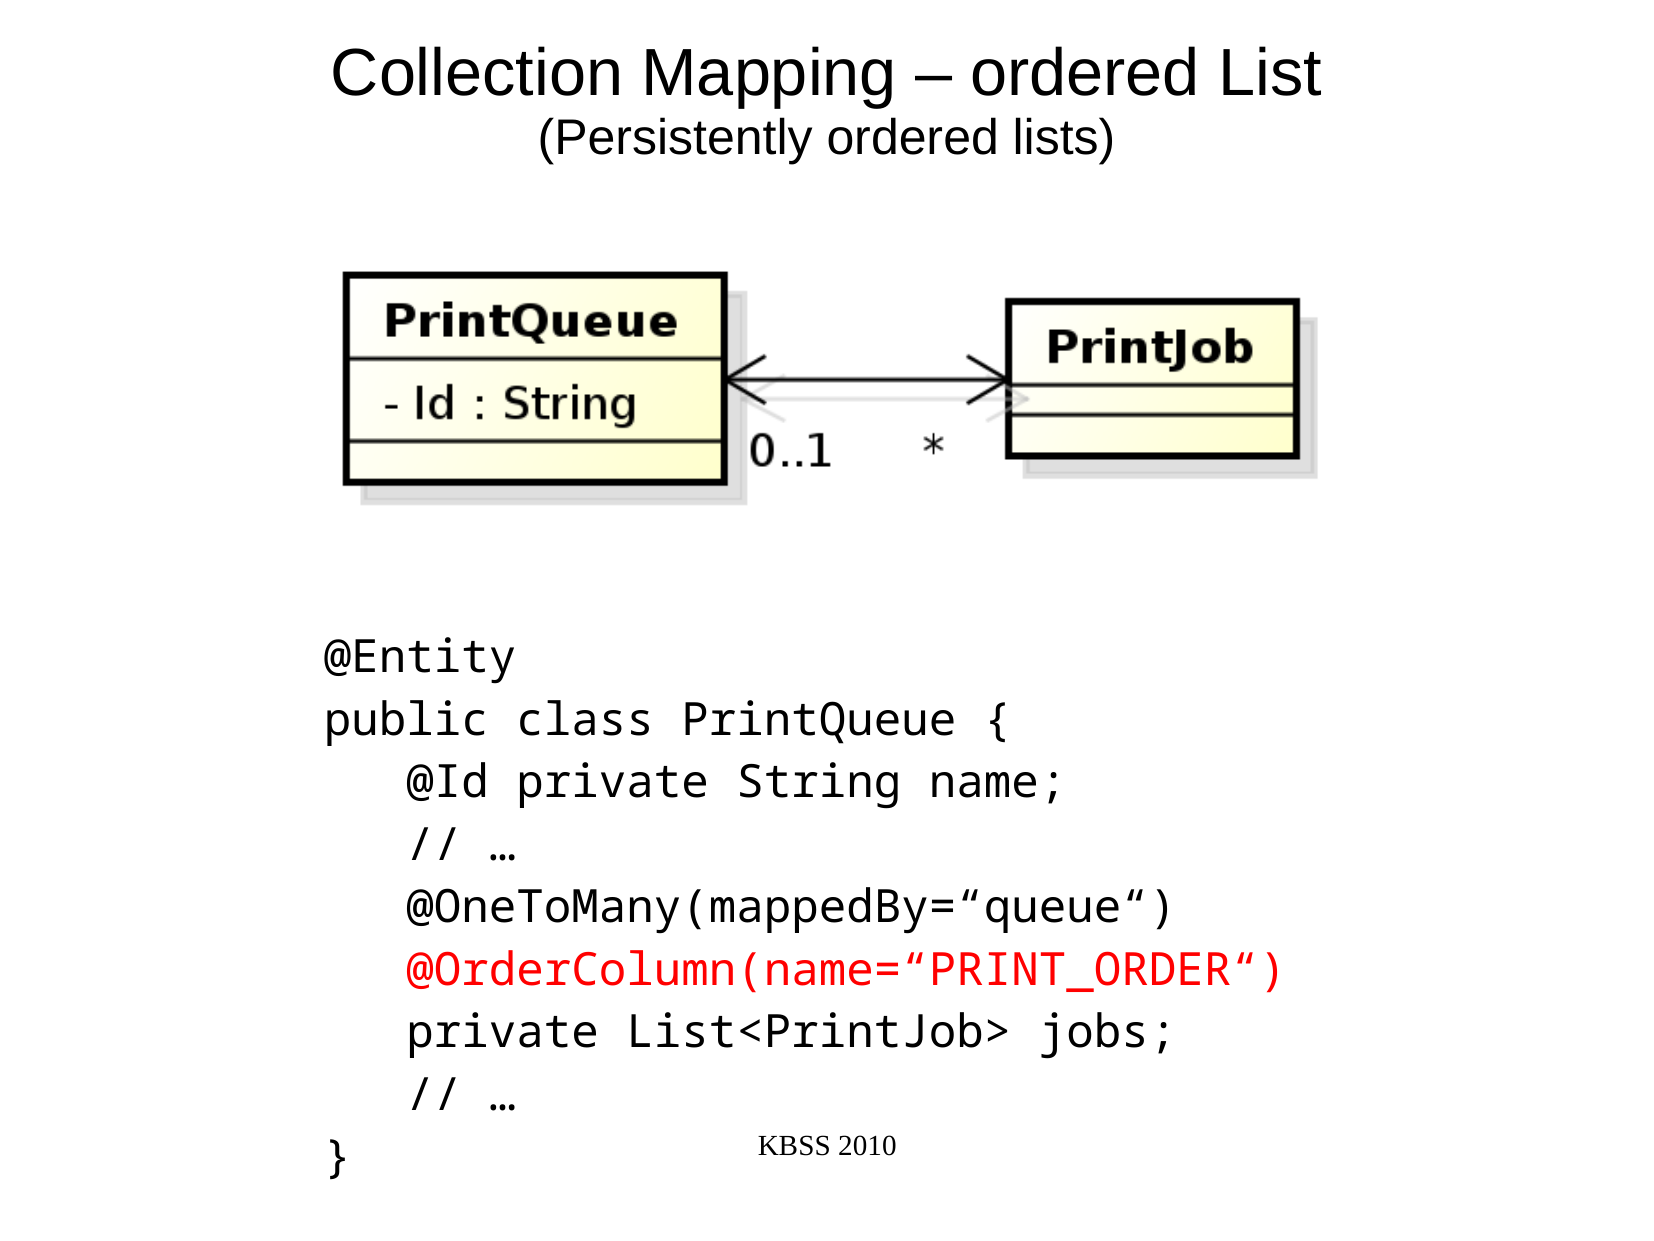

# Collection Mapping – ordered List (Persistently ordered lists)
@Entity
public class PrintQueue {
 @Id private String name;
 // …
 @OneToMany(mappedBy=“queue“)
 @OrderColumn(name=“PRINT_ORDER“)
 private List<PrintJob> jobs;
 // …
}
KBSS 2010